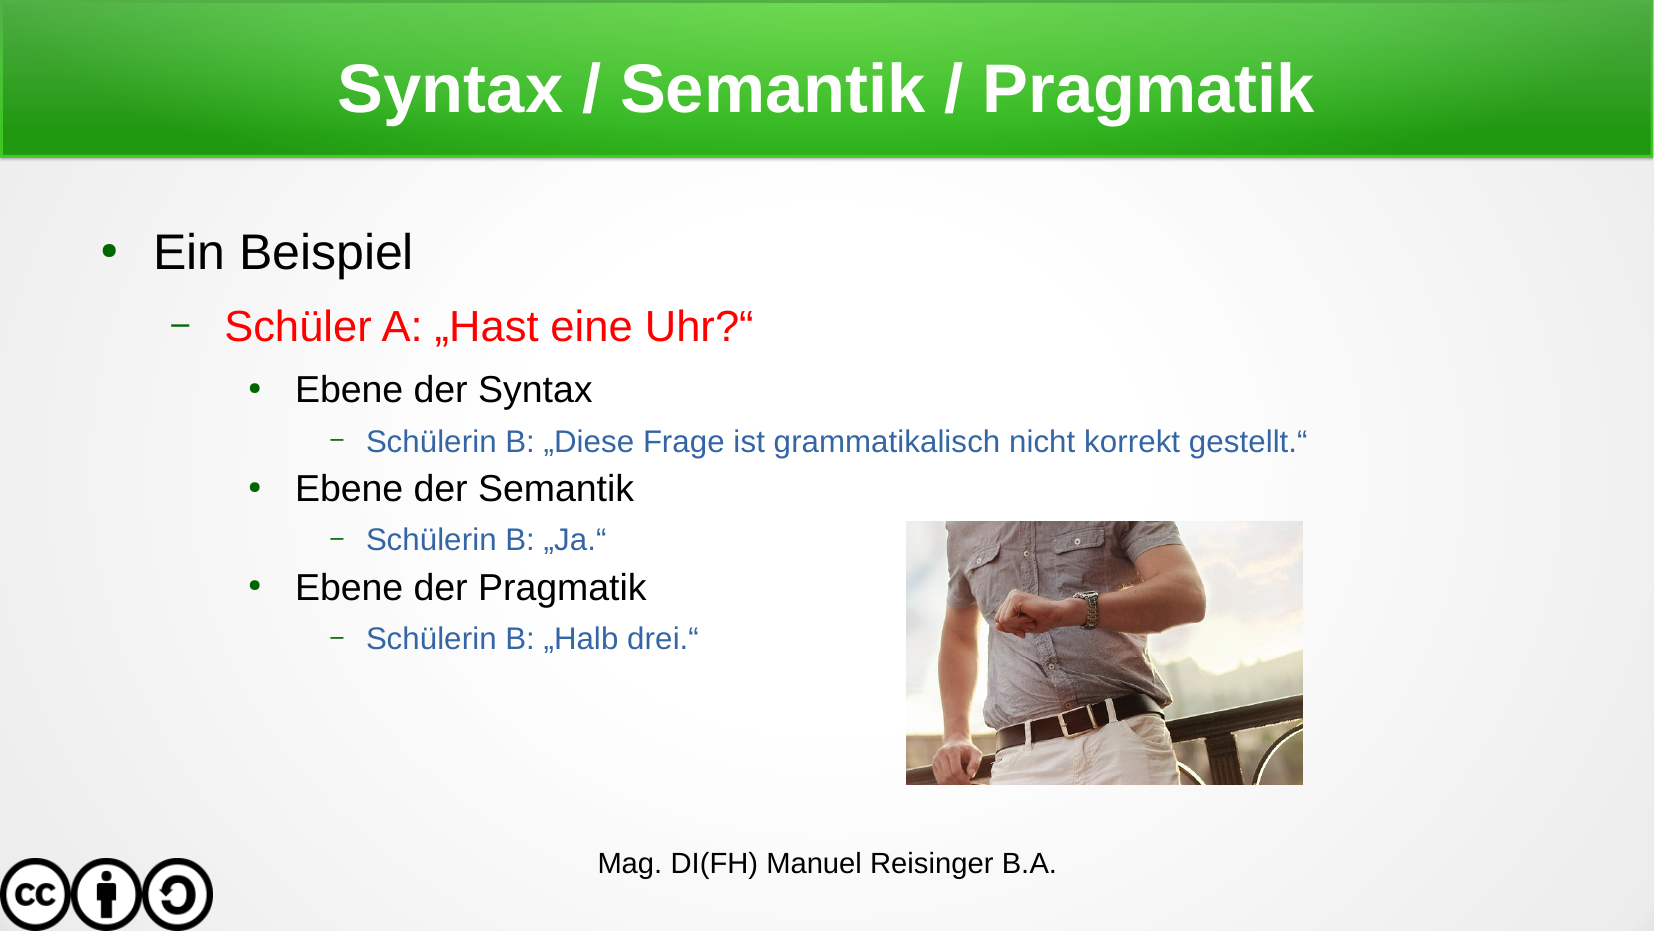

# Syntax / Semantik / Pragmatik
Ein Beispiel
Schüler A: „Hast eine Uhr?“
Ebene der Syntax
Schülerin B: „Diese Frage ist grammatikalisch nicht korrekt gestellt.“
Ebene der Semantik
Schülerin B: „Ja.“
Ebene der Pragmatik
Schülerin B: „Halb drei.“